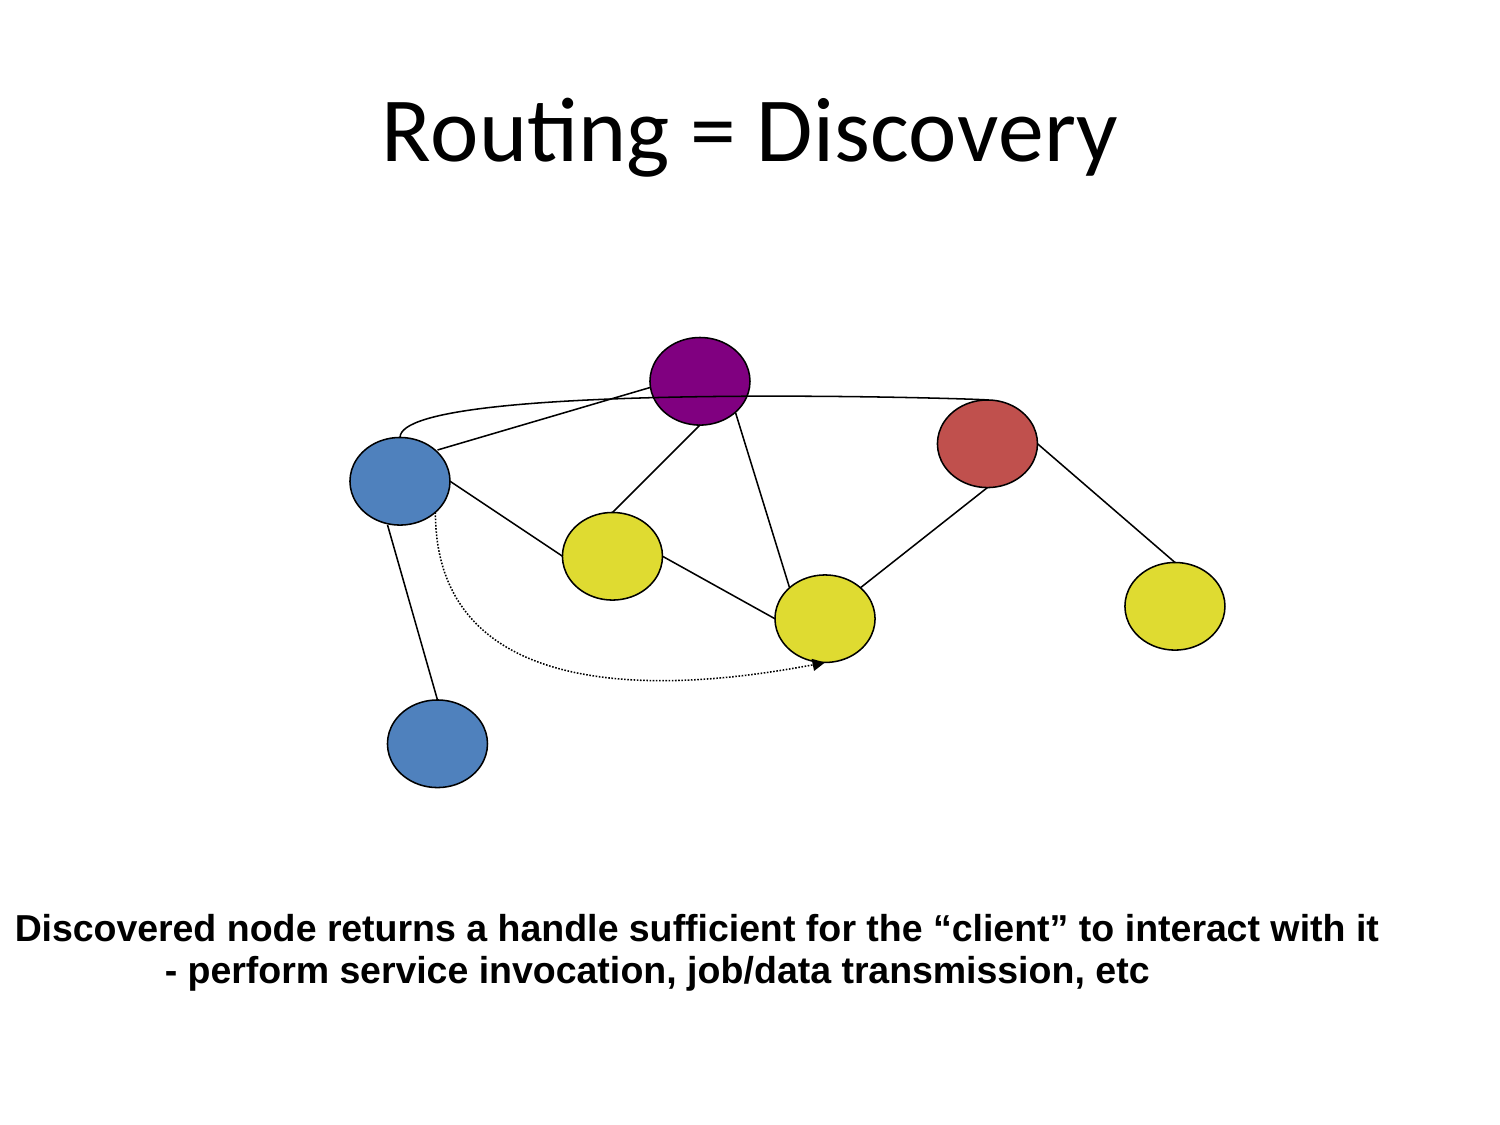

# Routing = Discovery
Discovered node returns a handle sufficient for the “client” to interact with it
	- perform service invocation, job/data transmission, etc